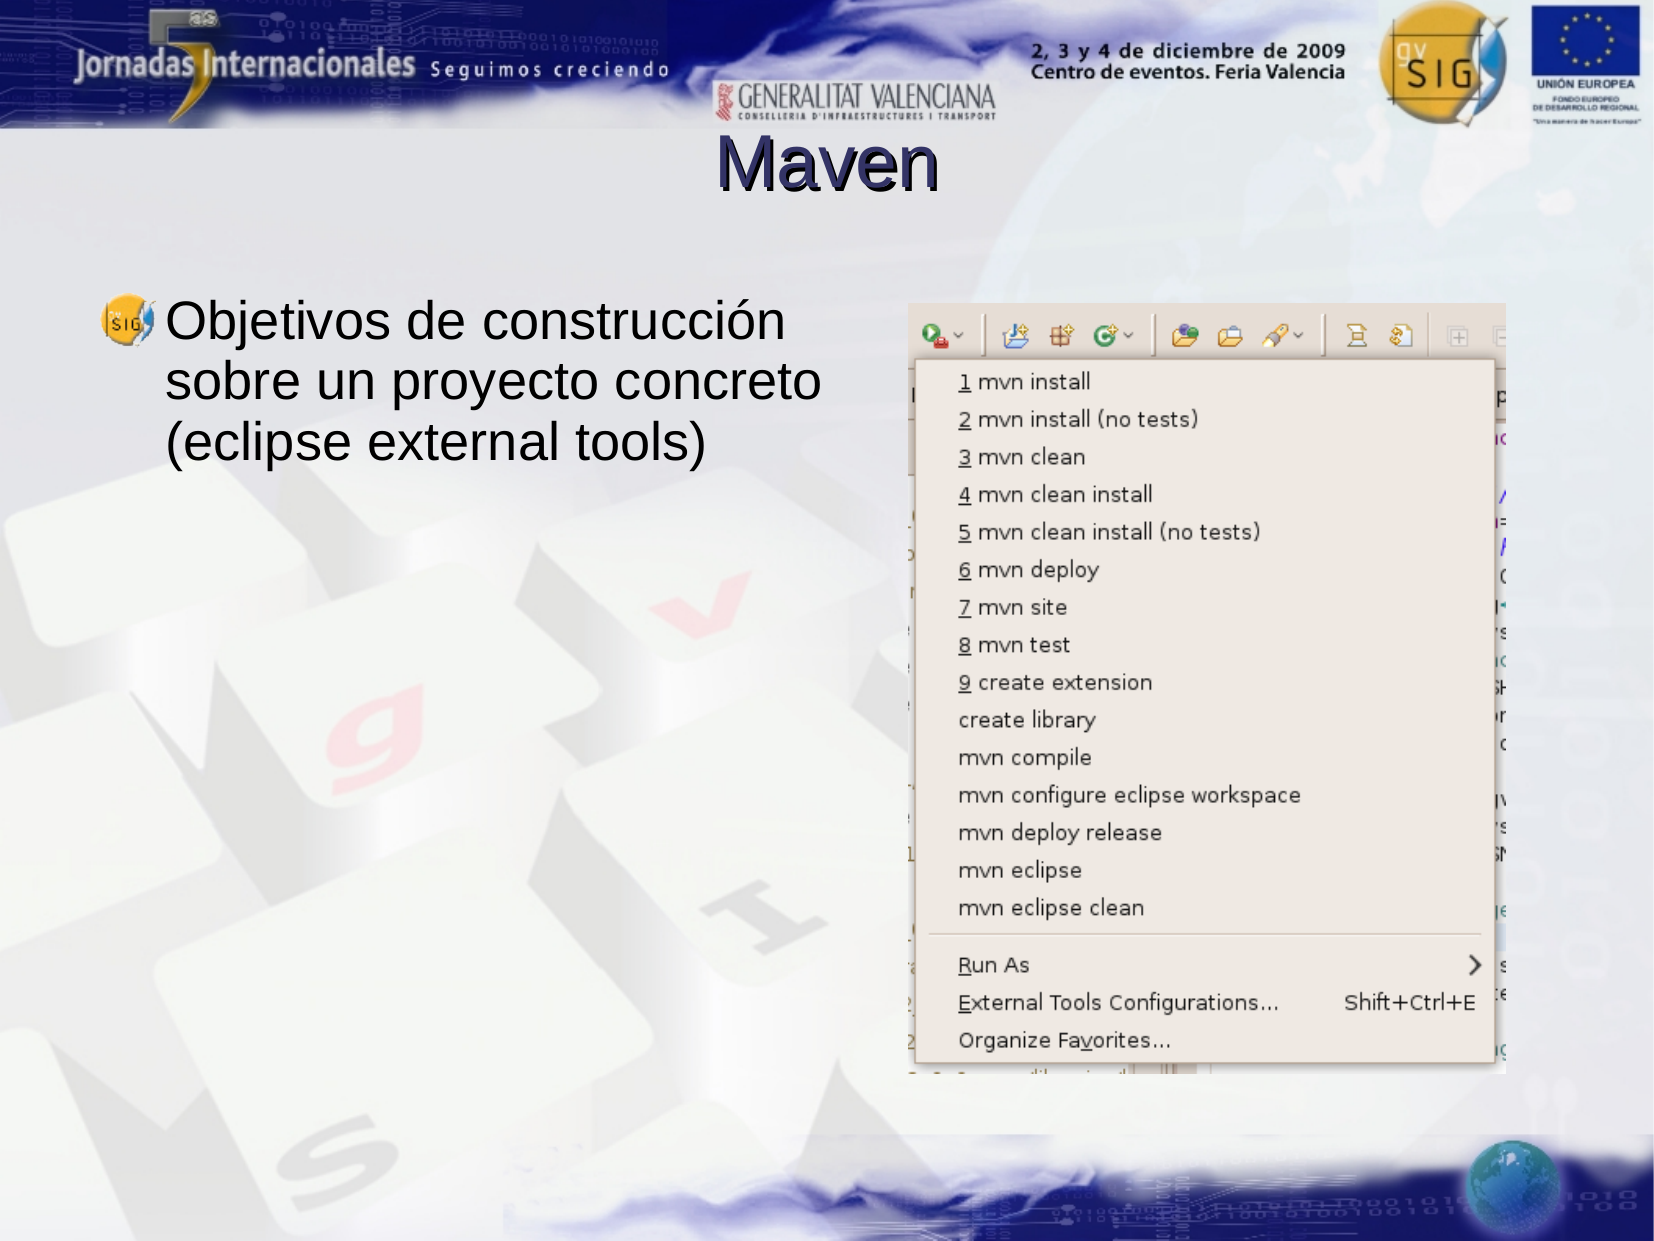

# Maven
Objetivos de construcción sobre un proyecto concreto (eclipse external tools)